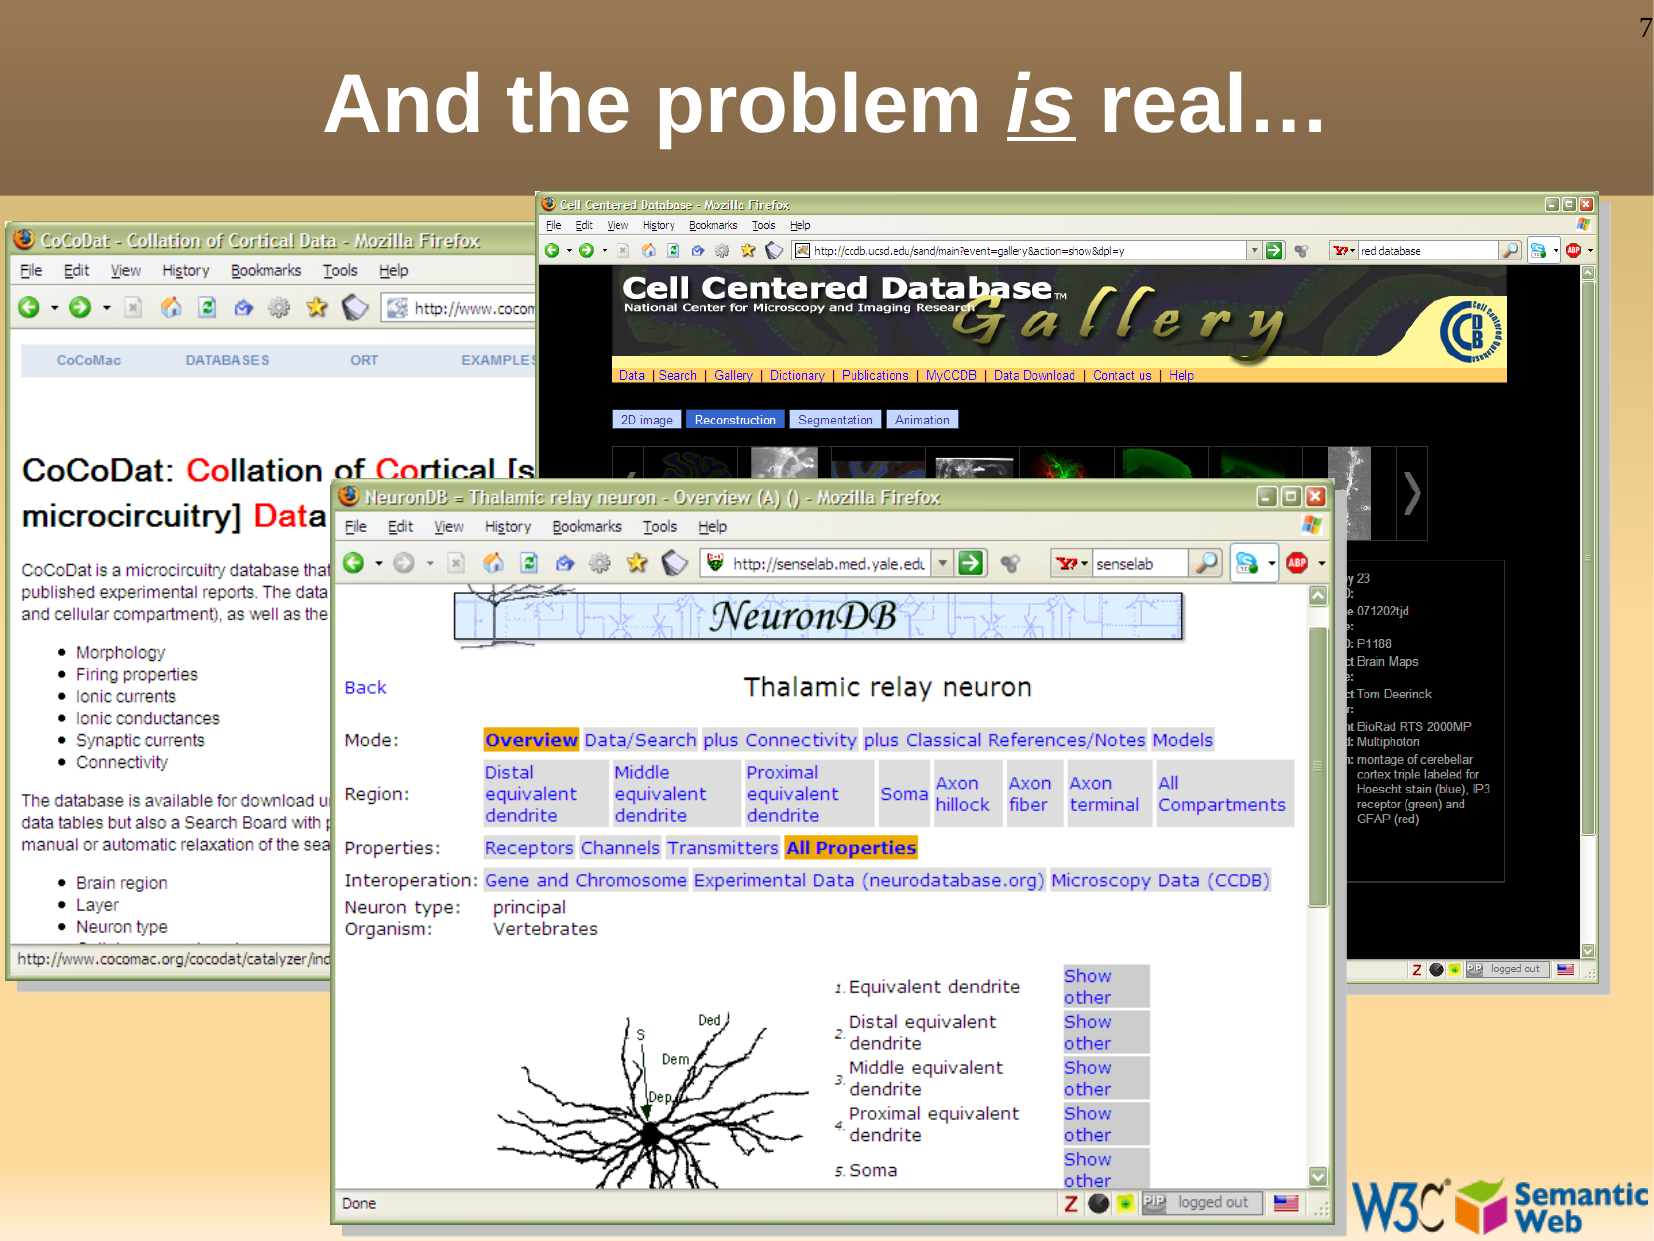

# And the problem is real…
7